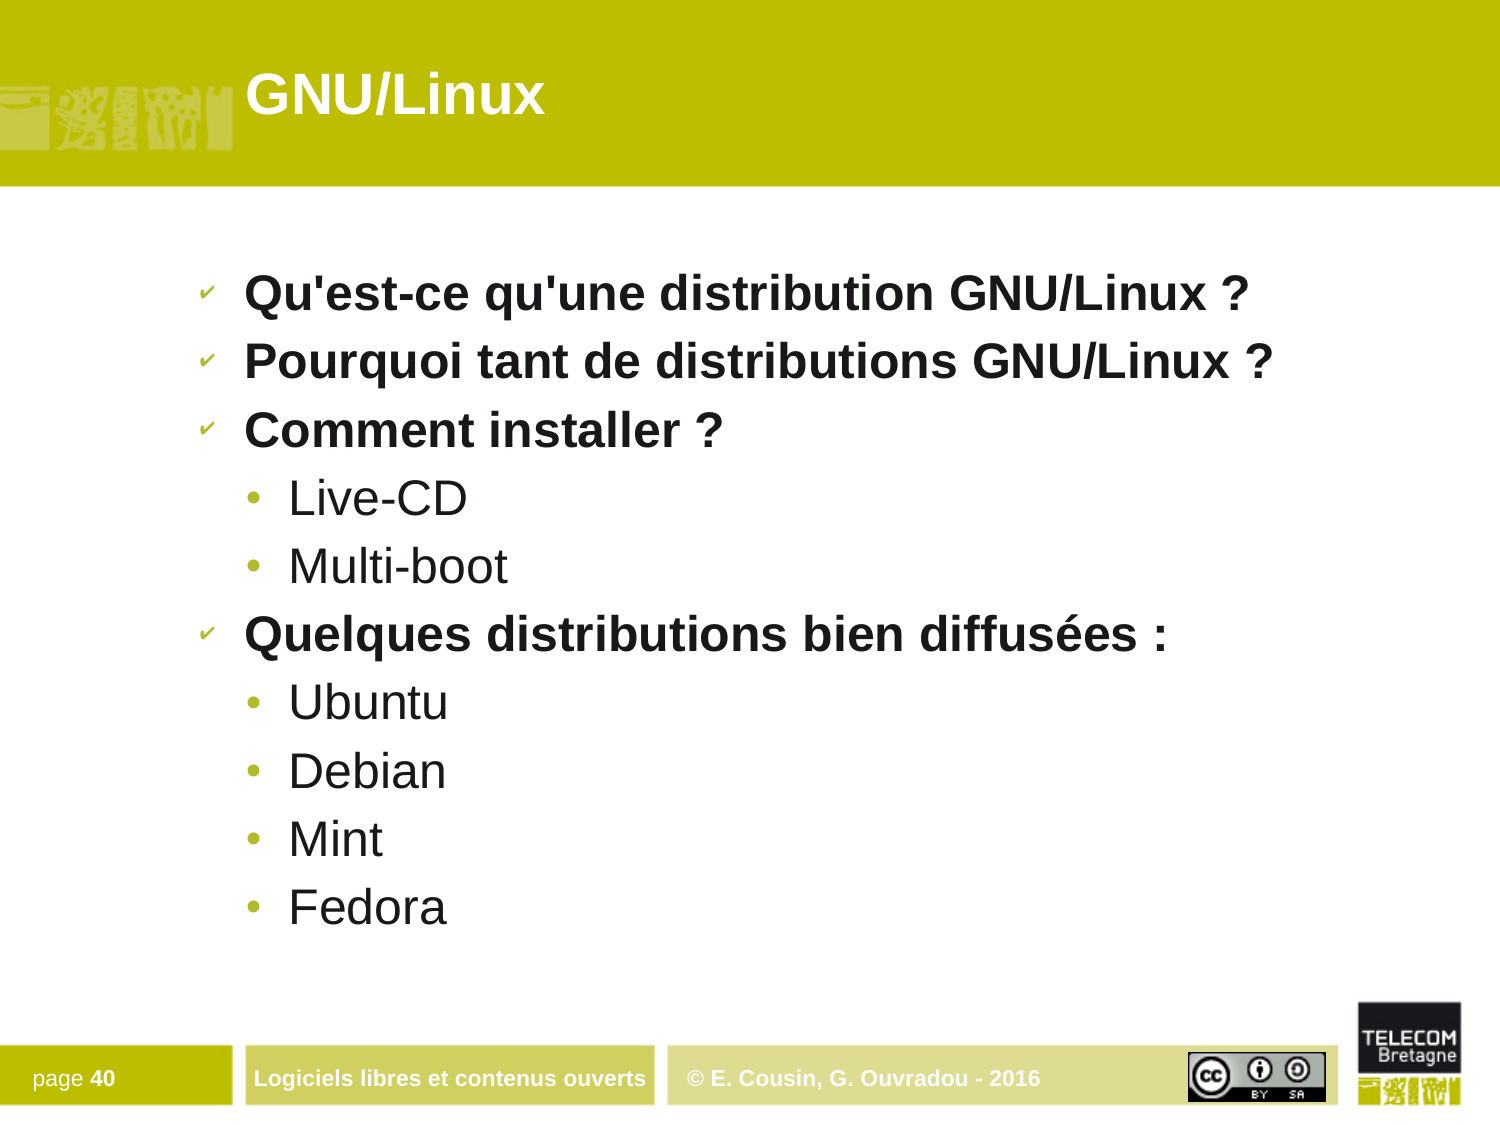

# GNU/Linux
Qu'est-ce qu'une distribution GNU/Linux ?
Pourquoi tant de distributions GNU/Linux ?
Comment installer ?
Live-CD
Multi-boot
Quelques distributions bien diffusées :
Ubuntu
Debian
Mint
Fedora
40
© E. Cousin, G. Ouvradou - 2016